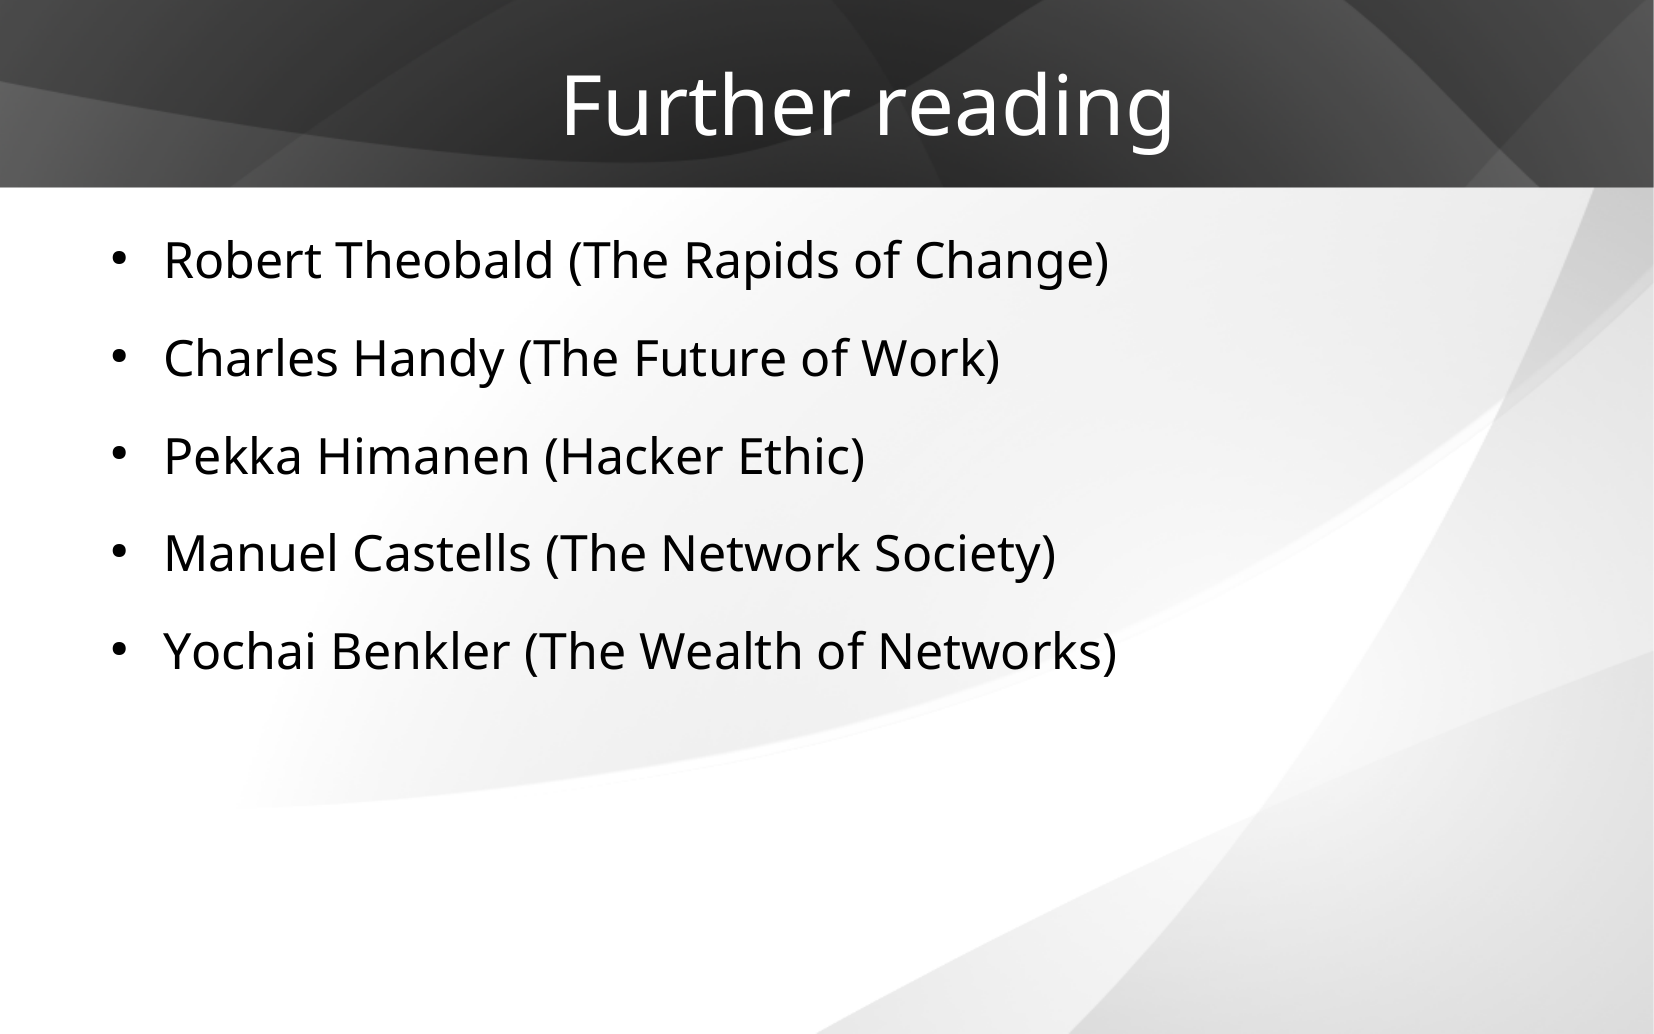

# Further reading
Robert Theobald (The Rapids of Change)
Charles Handy (The Future of Work)
Pekka Himanen (Hacker Ethic)
Manuel Castells (The Network Society)
Yochai Benkler (The Wealth of Networks)